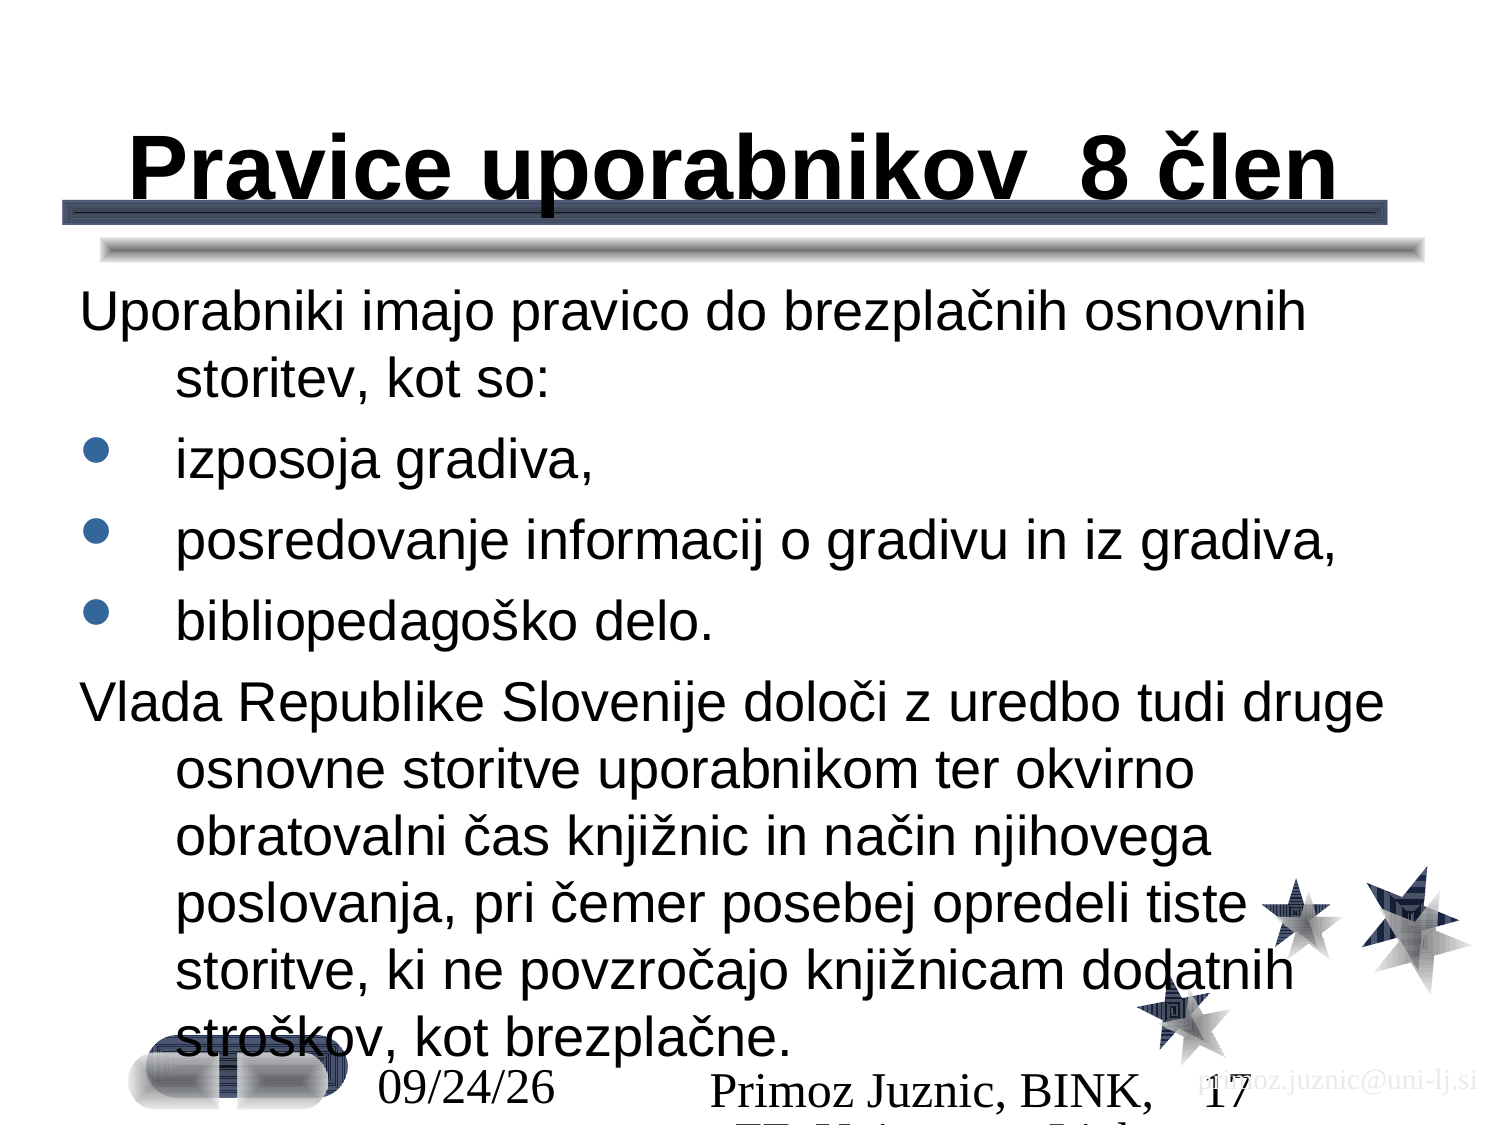

# Pravice uporabnikov 8 člen
Uporabniki imajo pravico do brezplačnih osnovnih storitev, kot so:
izposoja gradiva,
posredovanje informacij o gradivu in iz gradiva,
bibliopedagoško delo.
Vlada Republike Slovenije določi z uredbo tudi druge osnovne storitve uporabnikom ter okvirno obratovalni čas knjižnic in način njihovega poslovanja, pri čemer posebej opredeli tiste storitve, ki ne povzročajo knjižnicam dodatnih stroškov, kot brezplačne.
Primoz Juznic, BINK, FF, Univerza v Ljubljani
17